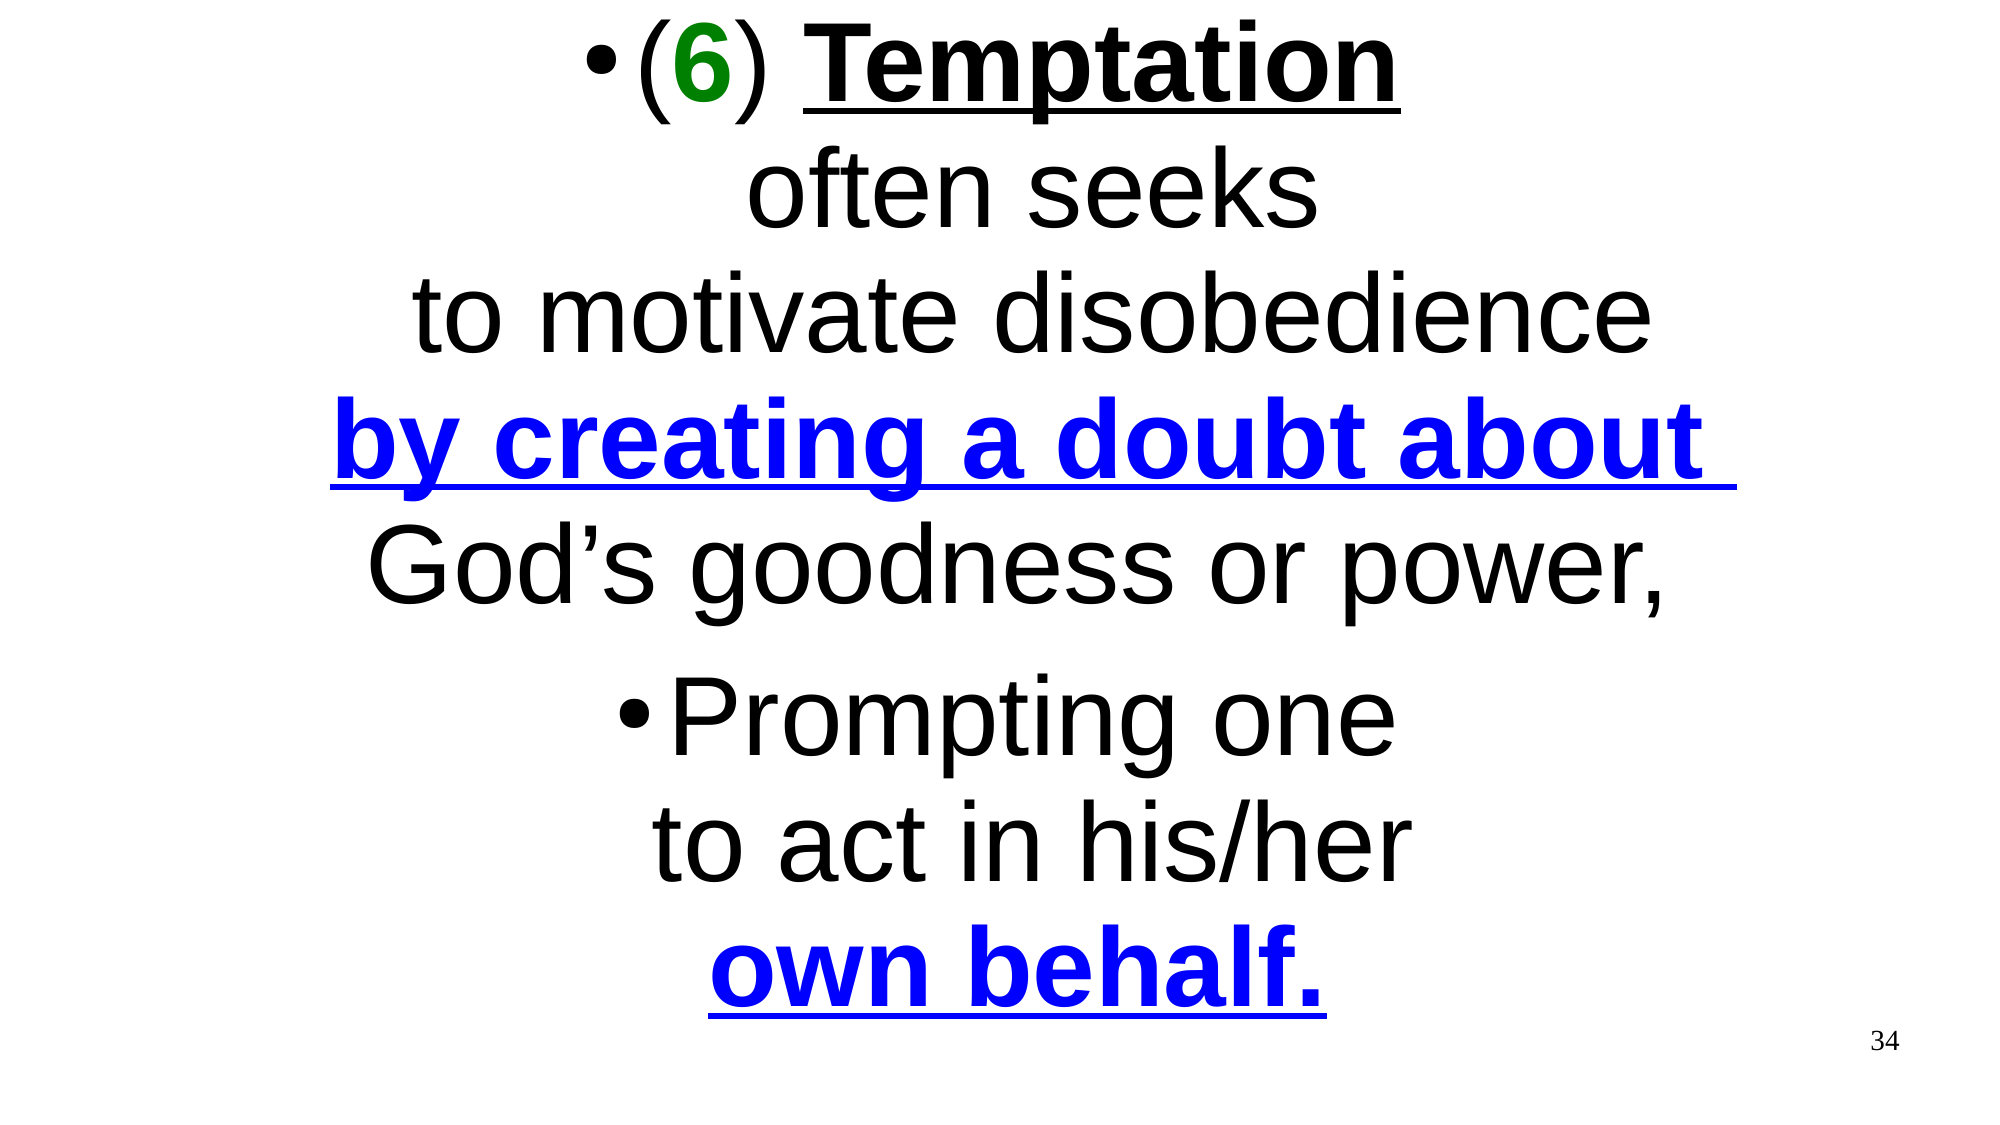

# (6) Temptation often seeks to motivate disobedience by creating a doubt about God’s goodness or power,
Prompting one
 to act in his/her
own behalf.
34